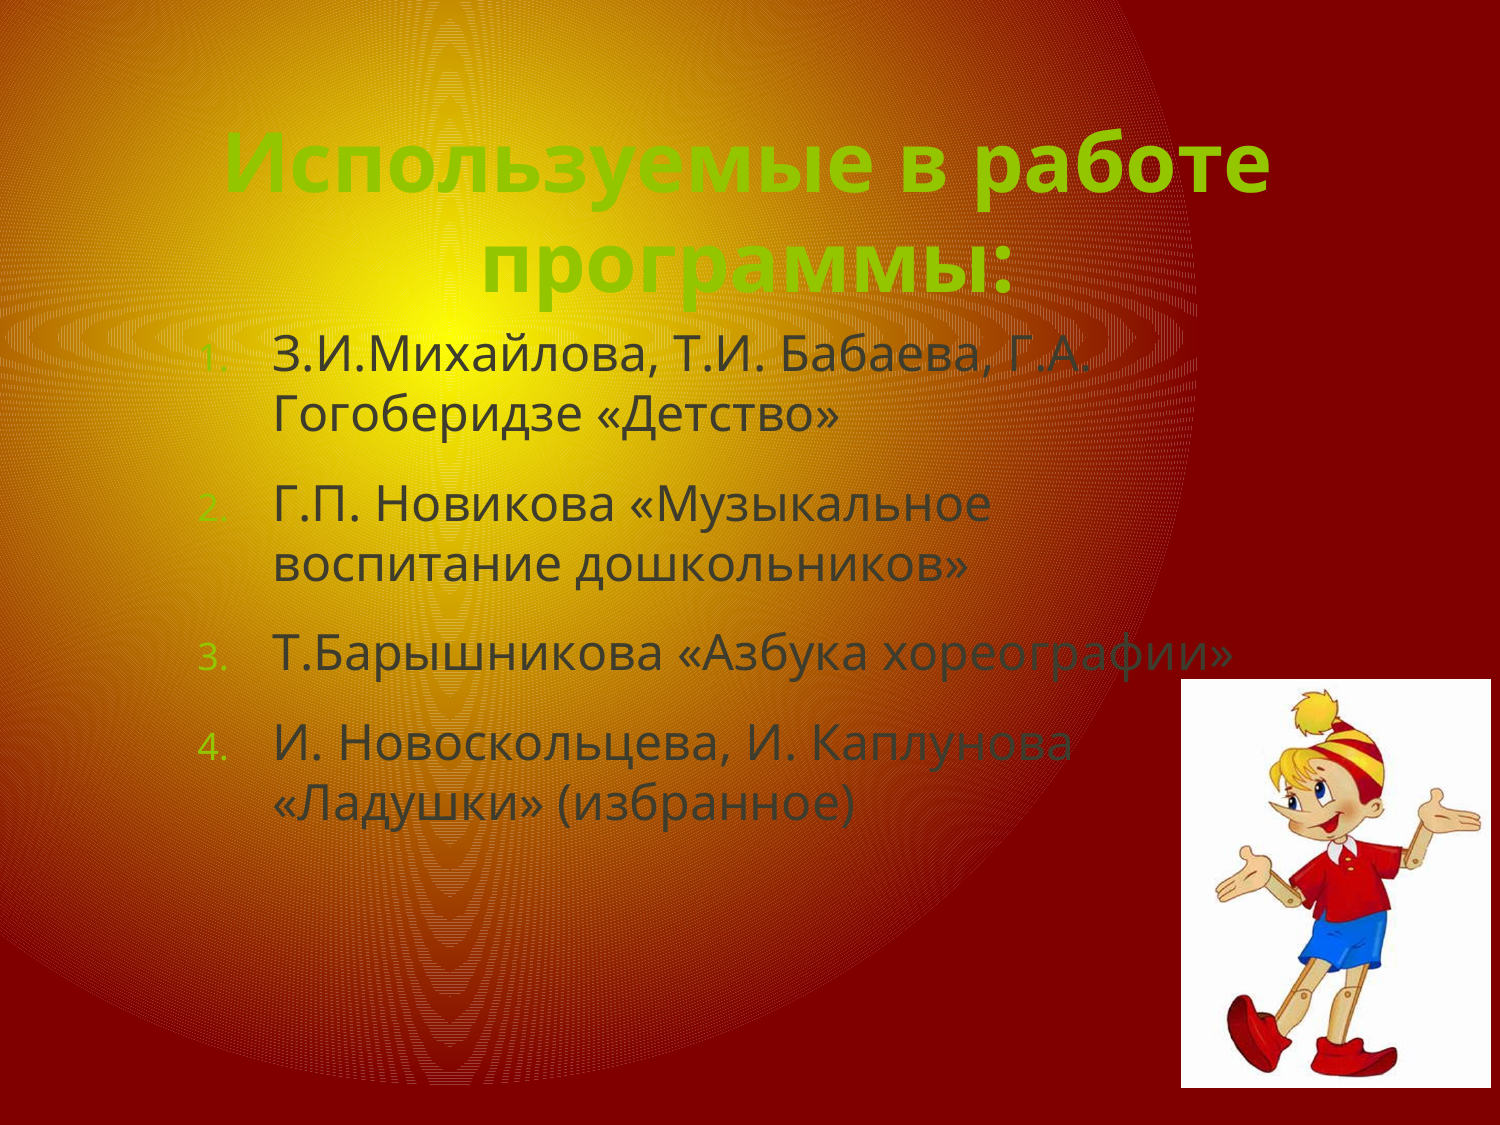

# Используемые в работе программы:
З.И.Михайлова, Т.И. Бабаева, Г.А. Гогоберидзе «Детство»
Г.П. Новикова «Музыкальное воспитание дошкольников»
Т.Барышникова «Азбука хореографии»
И. Новоскольцева, И. Каплунова «Ладушки» (избранное)